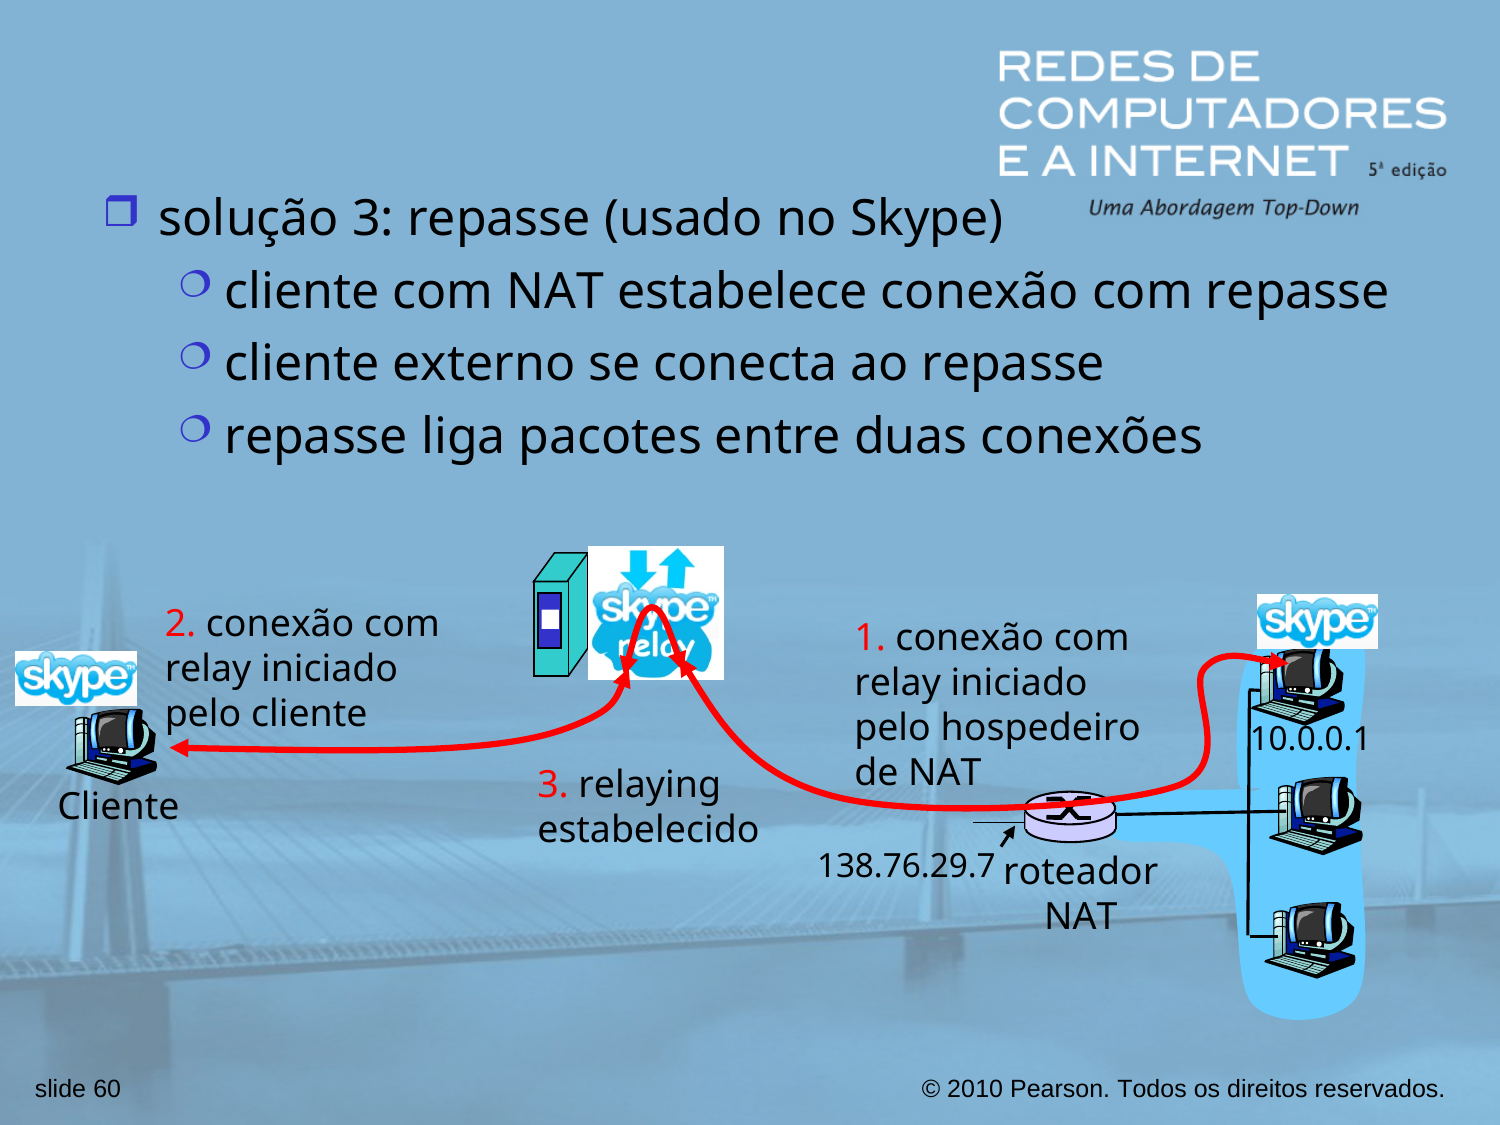

# solução 3: repasse (usado no Skype)
cliente com NAT estabelece conexão com repasse
cliente externo se conecta ao repasse
repasse liga pacotes entre duas conexões
2. conexão com
relay iniciado
pelo cliente
10.0.0.1
roteador
NAT
1. conexão com
relay iniciado
pelo hospedeiro de NAT
3. relaying
estabelecido
Cliente
138.76.29.7